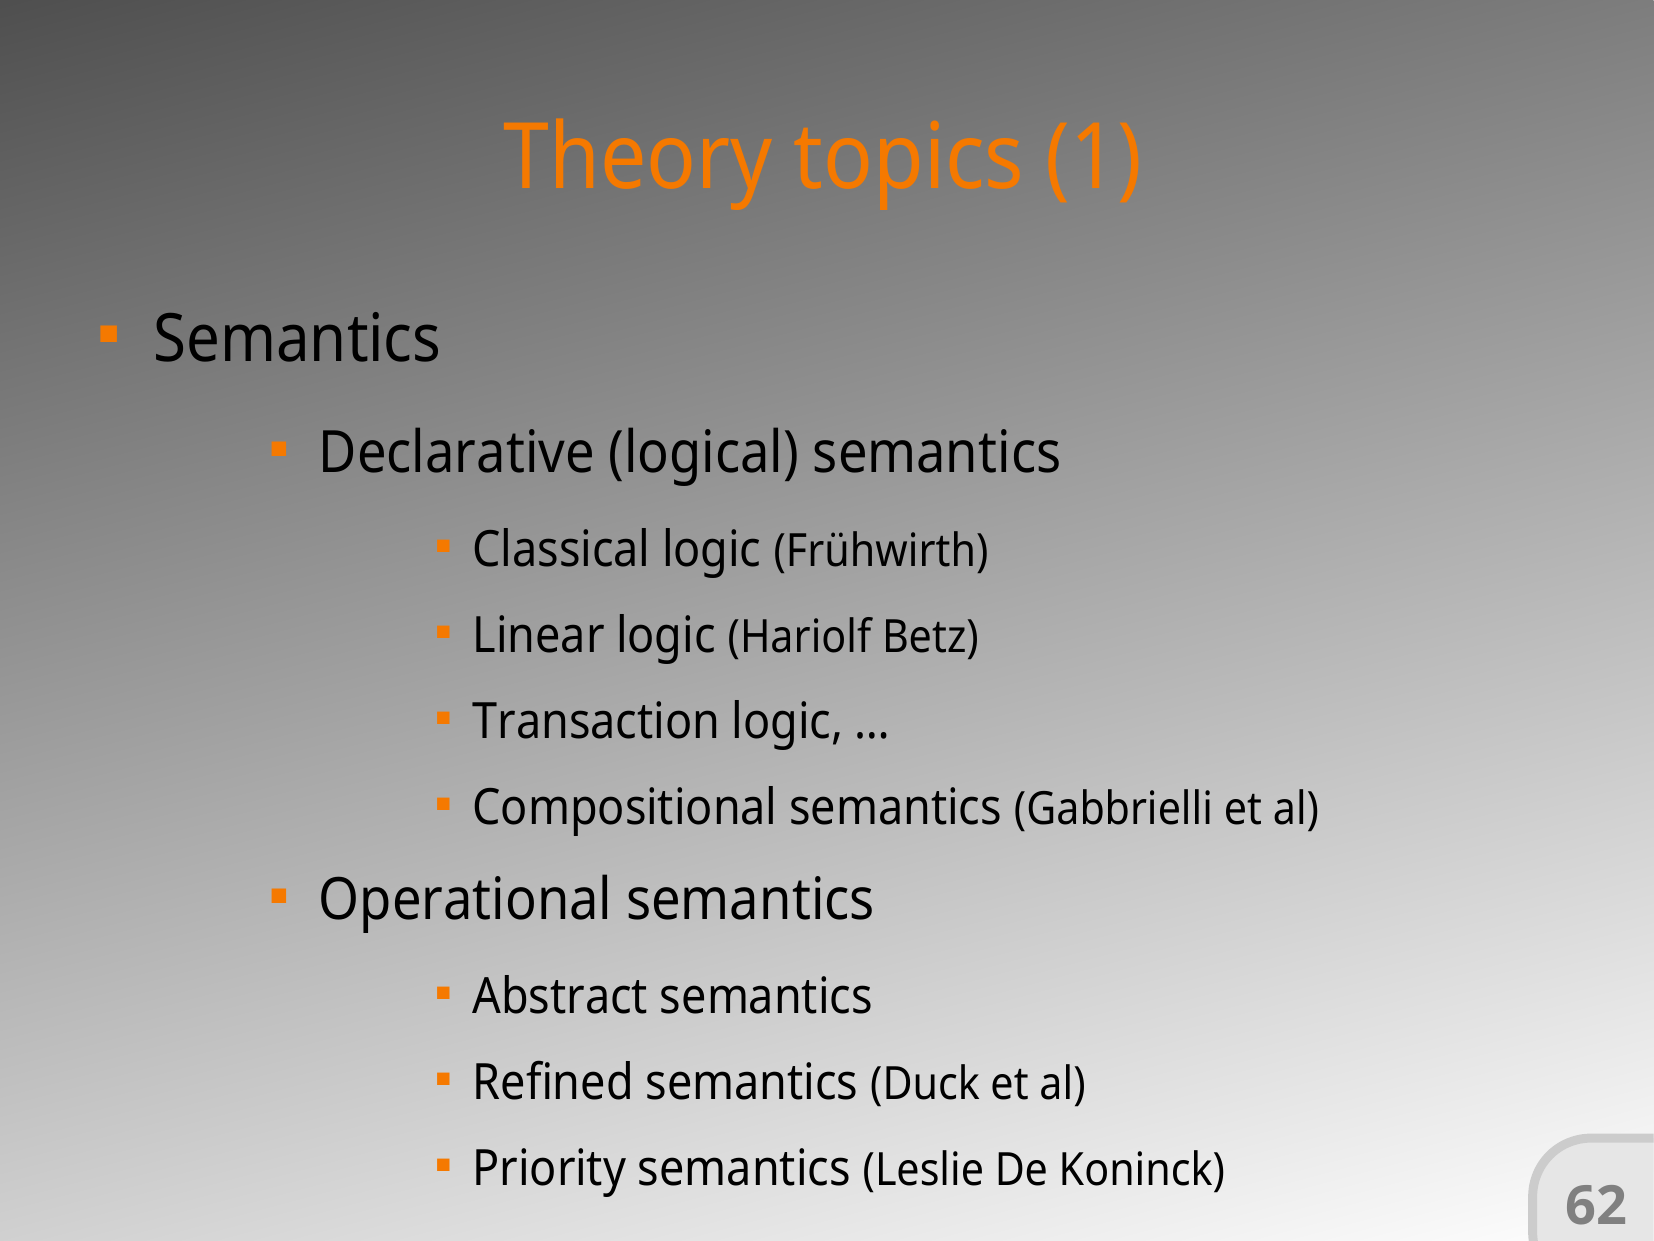

# Theory topics (1)
Semantics
Declarative (logical) semantics
Classical logic (Frühwirth)
Linear logic (Hariolf Betz)
Transaction logic, …
Compositional semantics (Gabbrielli et al)
Operational semantics
Abstract semantics
Refined semantics (Duck et al)
Priority semantics (Leslie De Koninck)
62